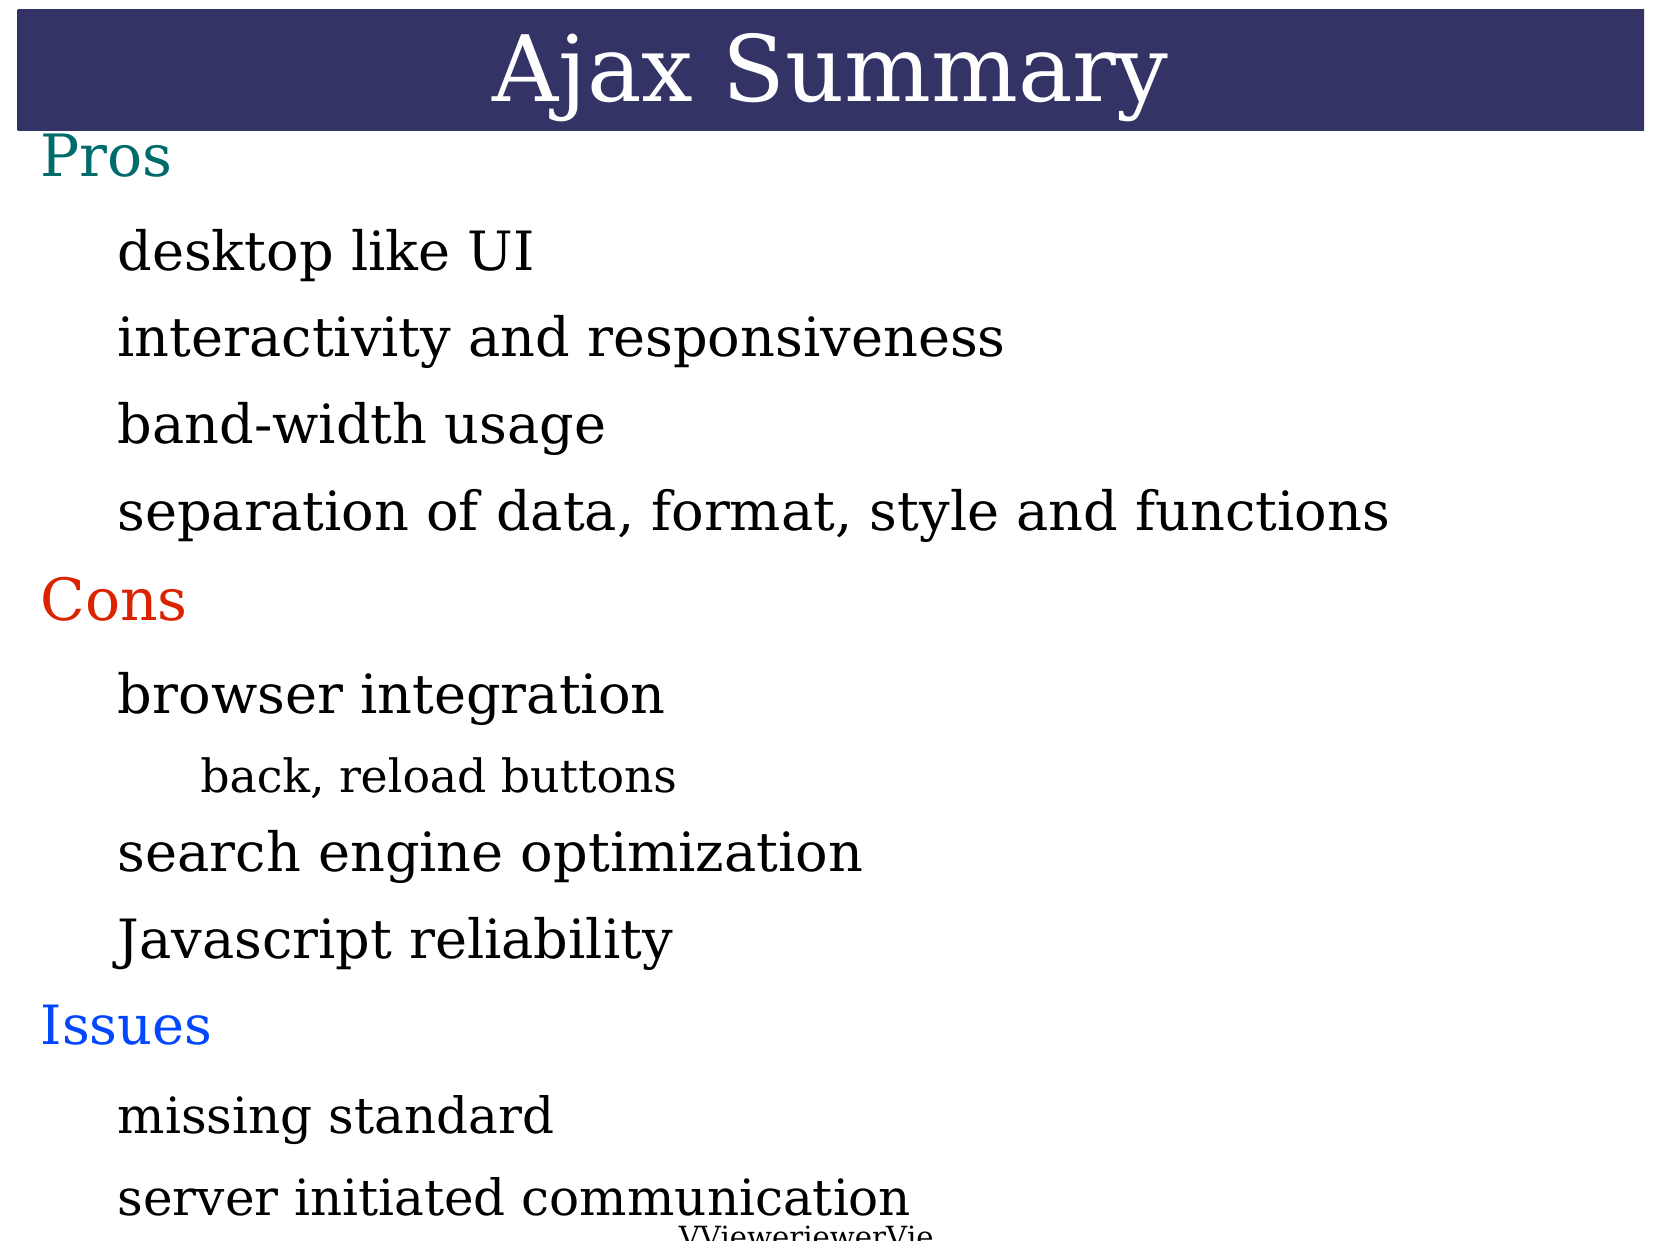

# Ajax Summary
Pros
desktop like UI
interactivity and responsiveness
band-width usage
separation of data, format, style and functions
Cons
browser integration
back, reload buttons
search engine optimization
Javascript reliability
Issues
missing standard
server initiated communication
22